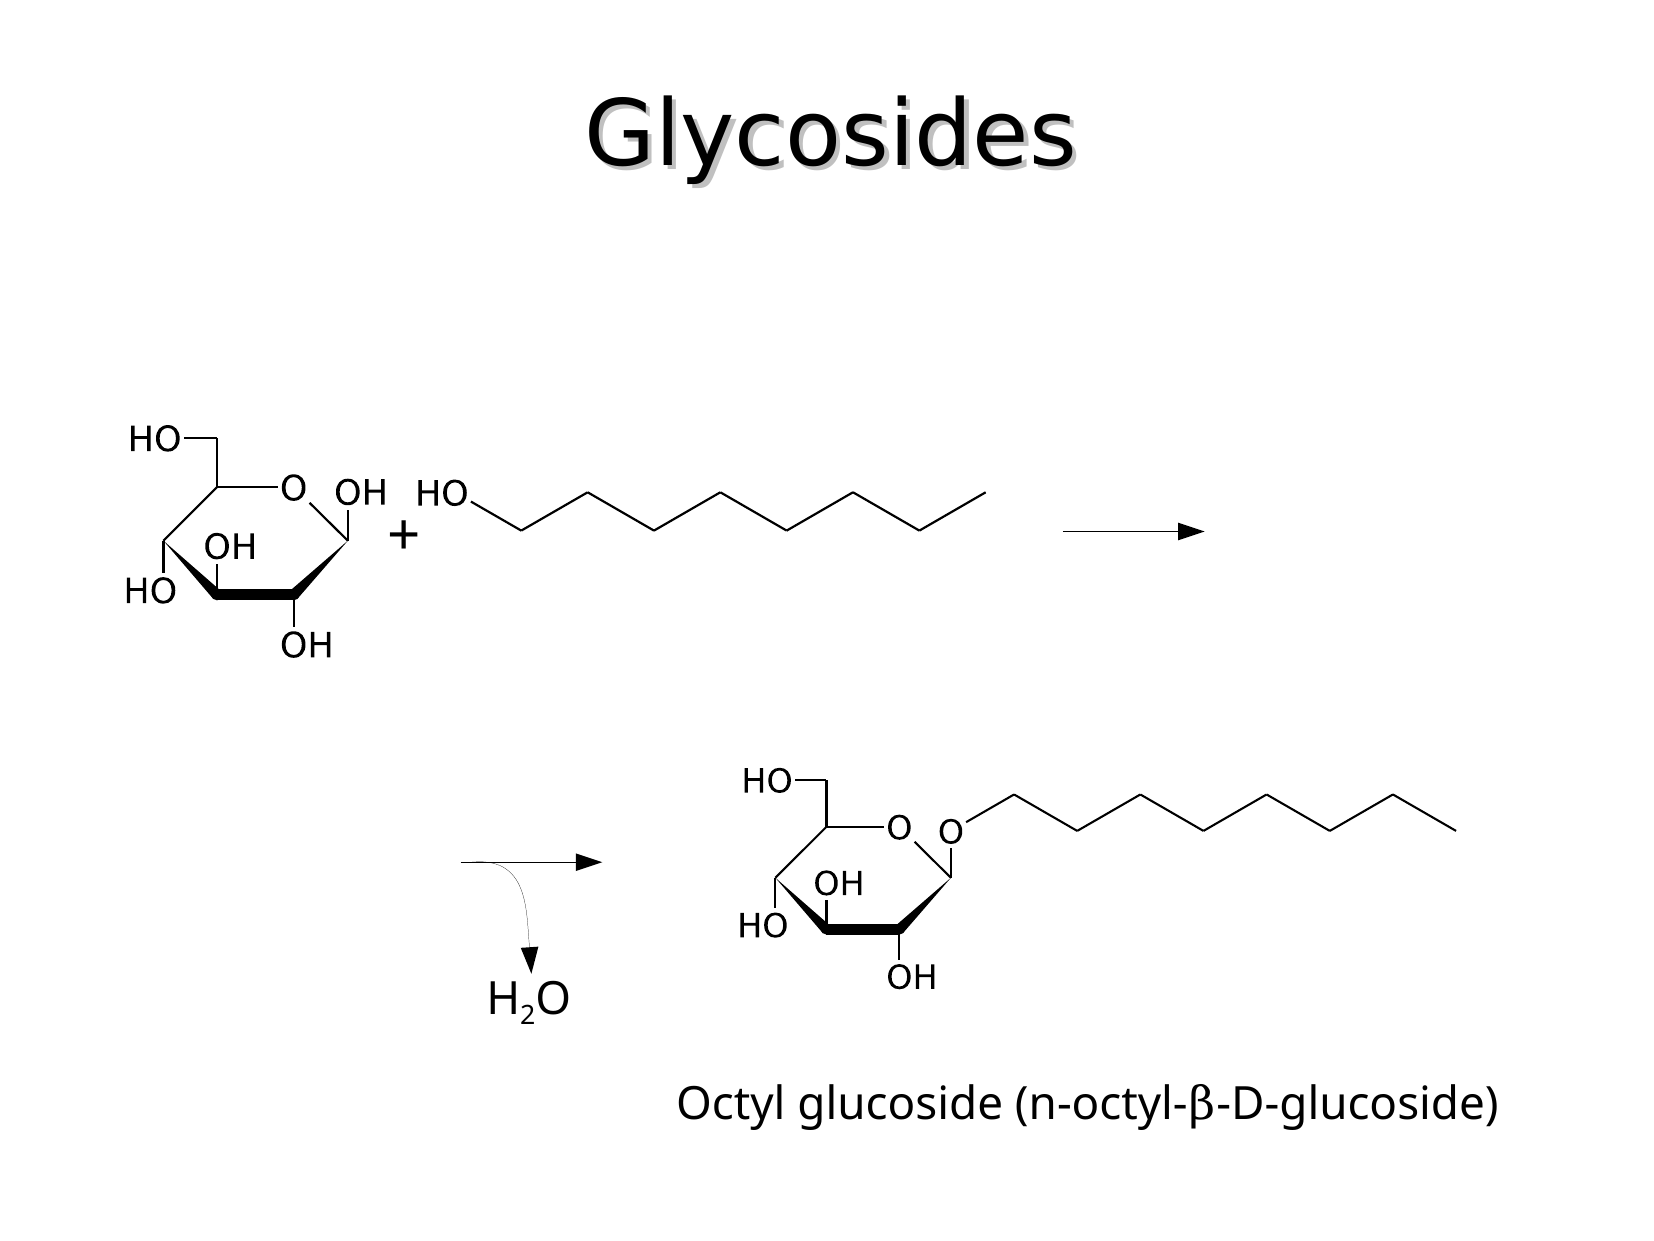

# Glycosides
+
H2O
Octyl glucoside (n-octyl-β-D-glucoside)